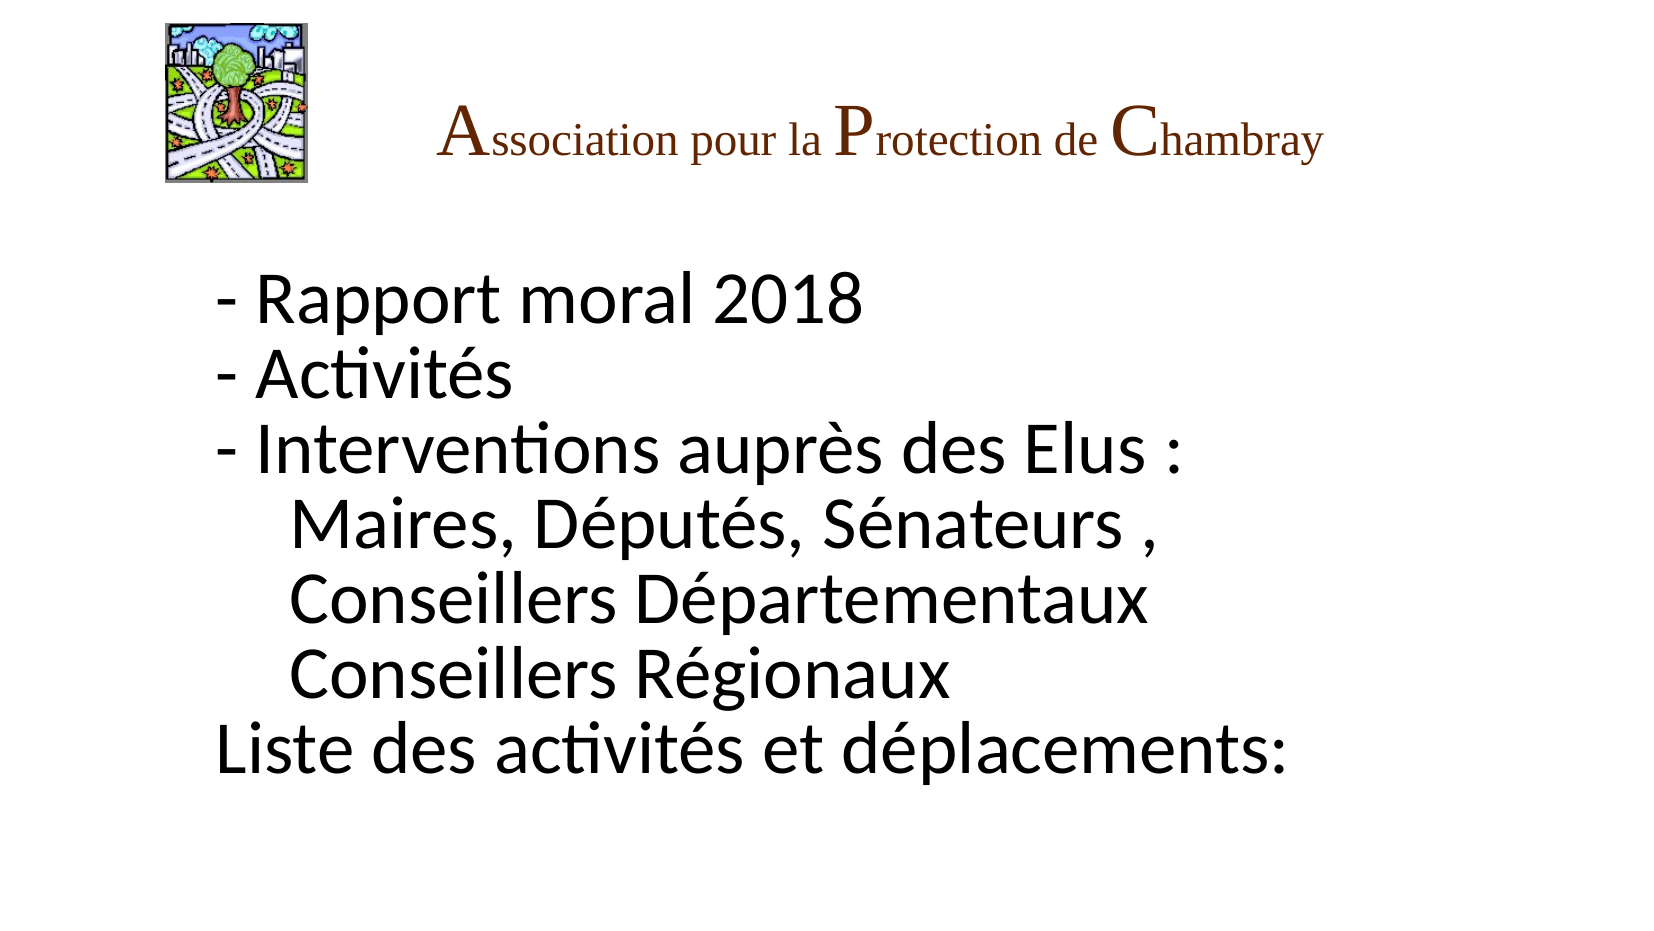

Association pour la Protection de Chambray
- Rapport moral 2018
- Activités
- Interventions auprès des Elus :
	Maires, Députés, Sénateurs ,
	Conseillers Départementaux
	Conseillers Régionaux
Liste des activités et déplacements: